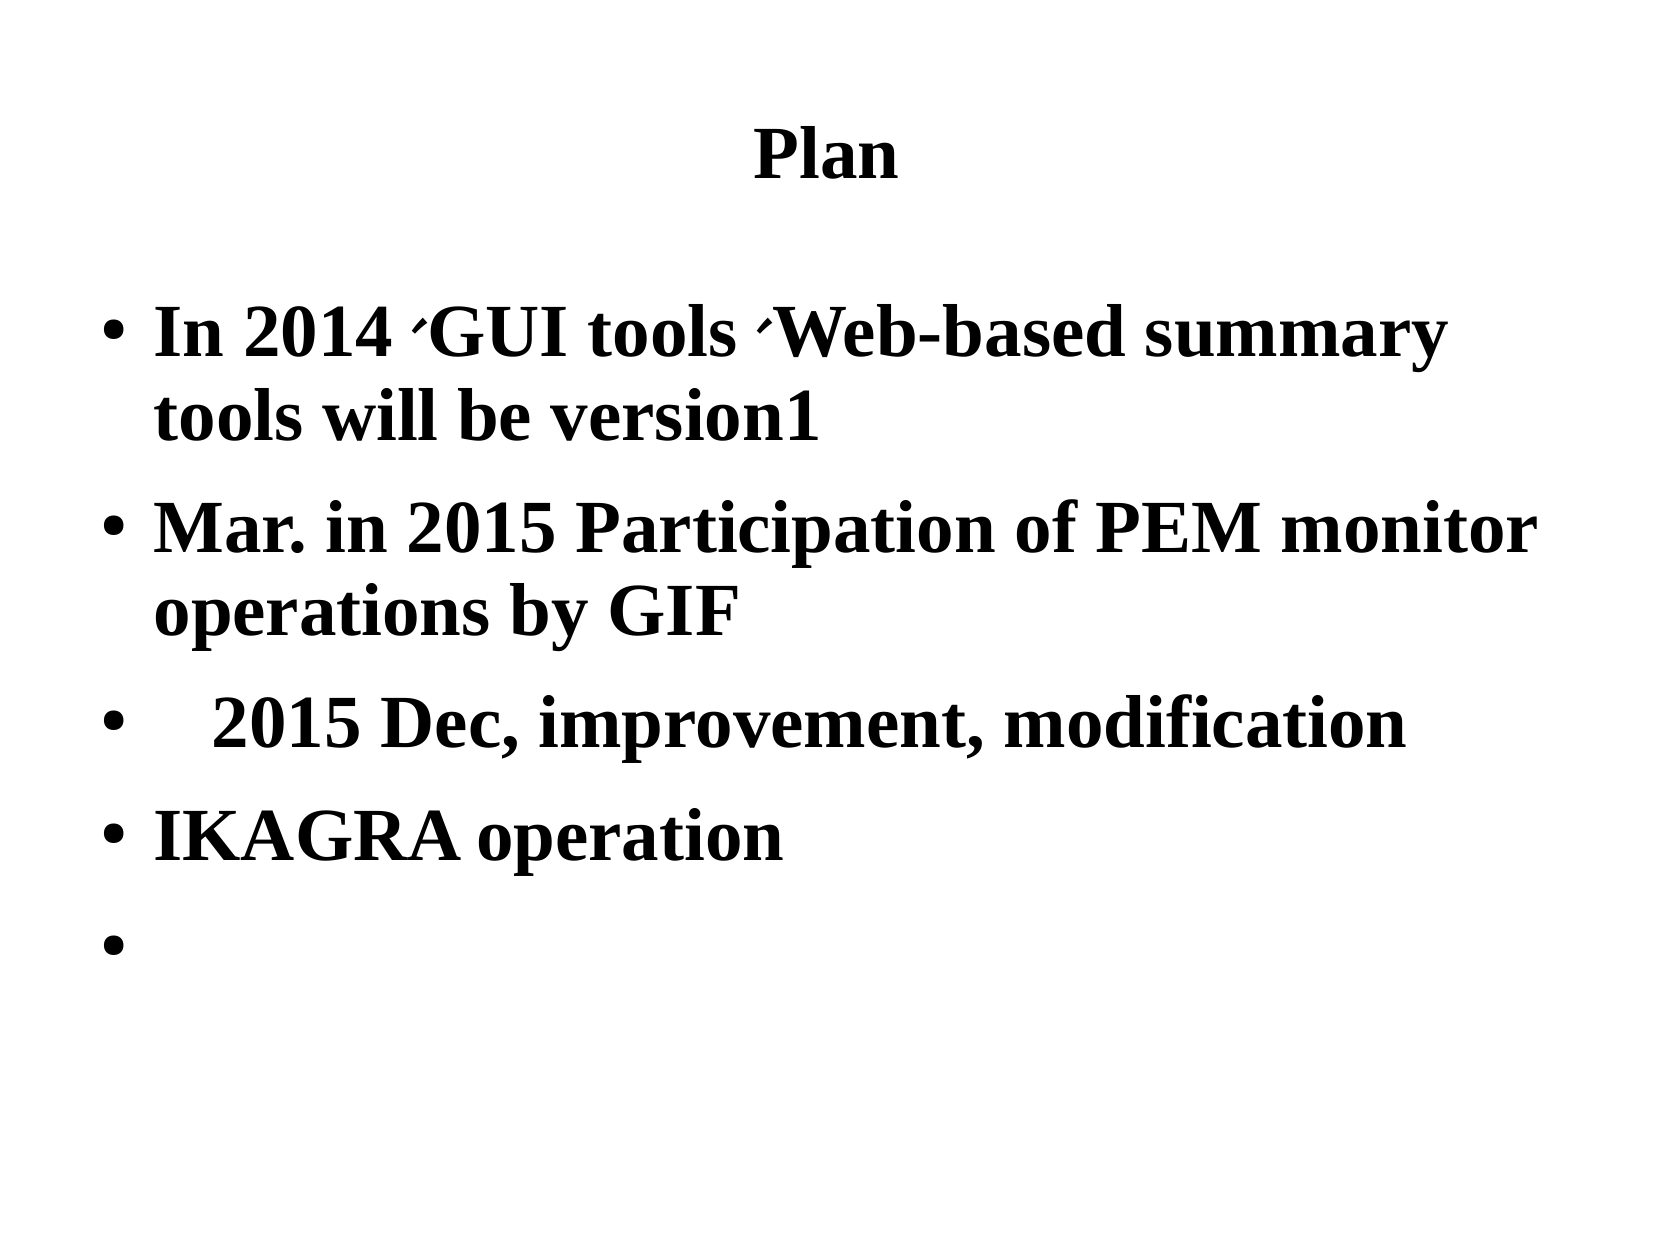

# Plan
In 2014、GUI tools、Web-based summary tools will be version1
Mar. in 2015 Participation of PEM monitor operations by GIF
〜2015 Dec, improvement, modification
IKAGRA operation